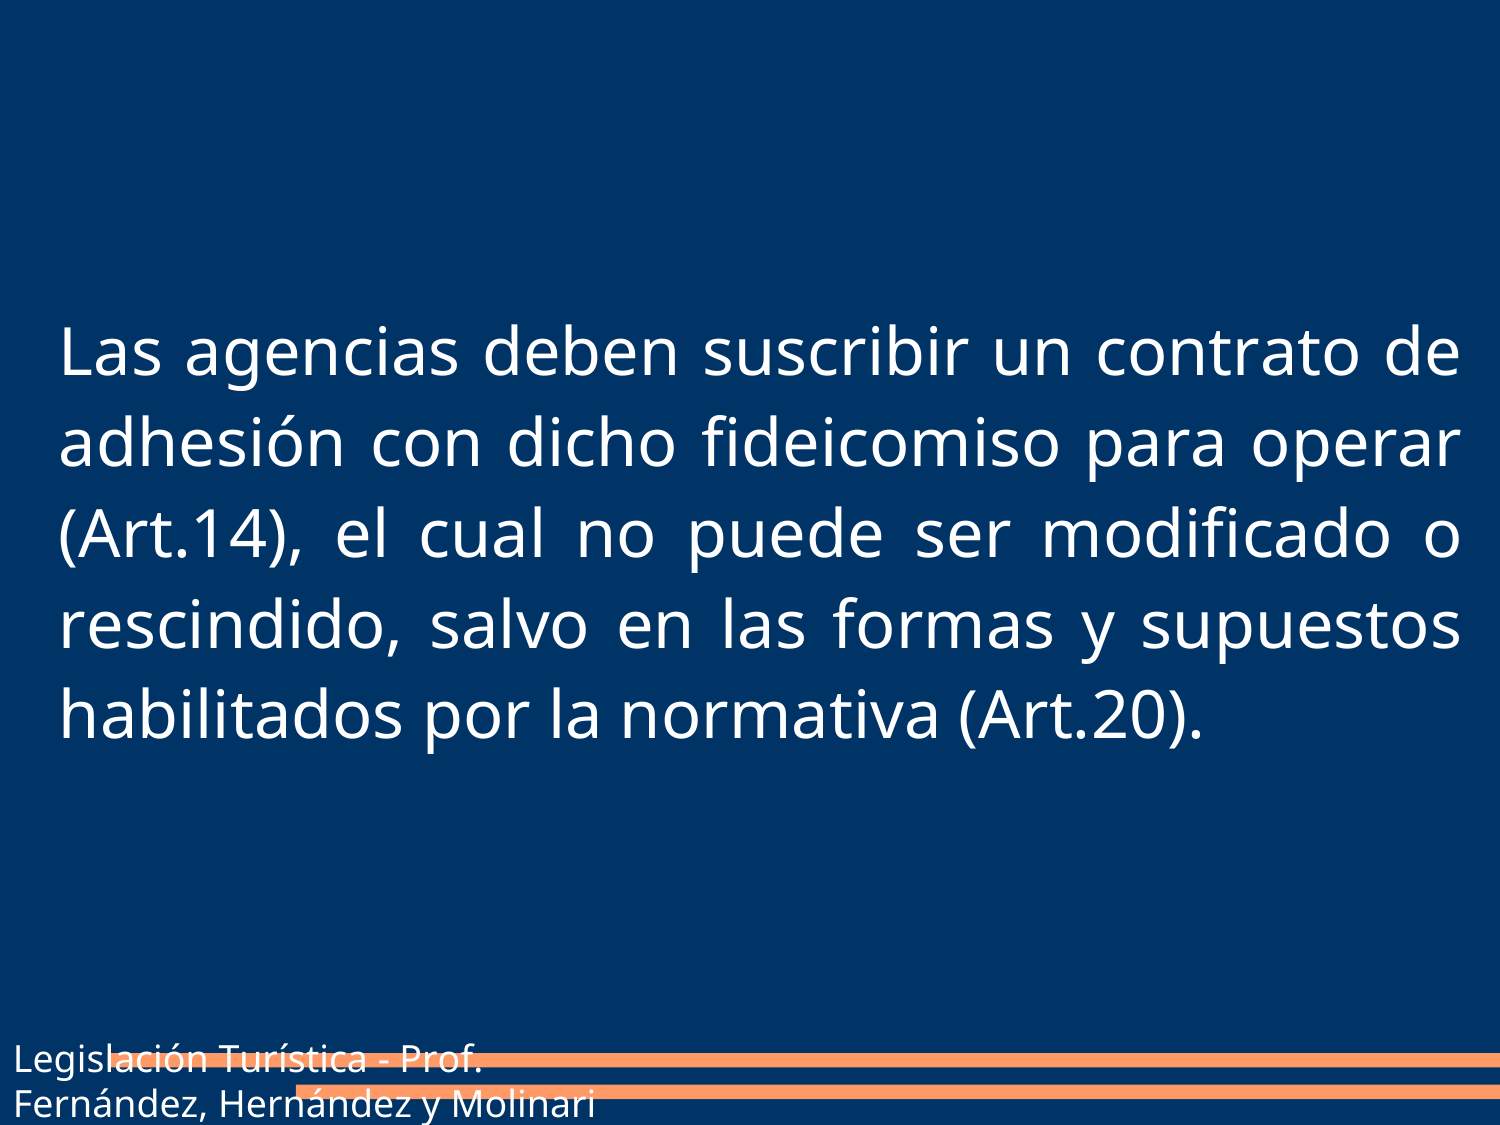

# Las agencias deben suscribir un contrato de adhesión con dicho fideicomiso para operar (Art.14), el cual no puede ser modificado o rescindido, salvo en las formas y supuestos habilitados por la normativa (Art.20).
Legislación Turística - Prof. Fernández, Hernández y Molinari